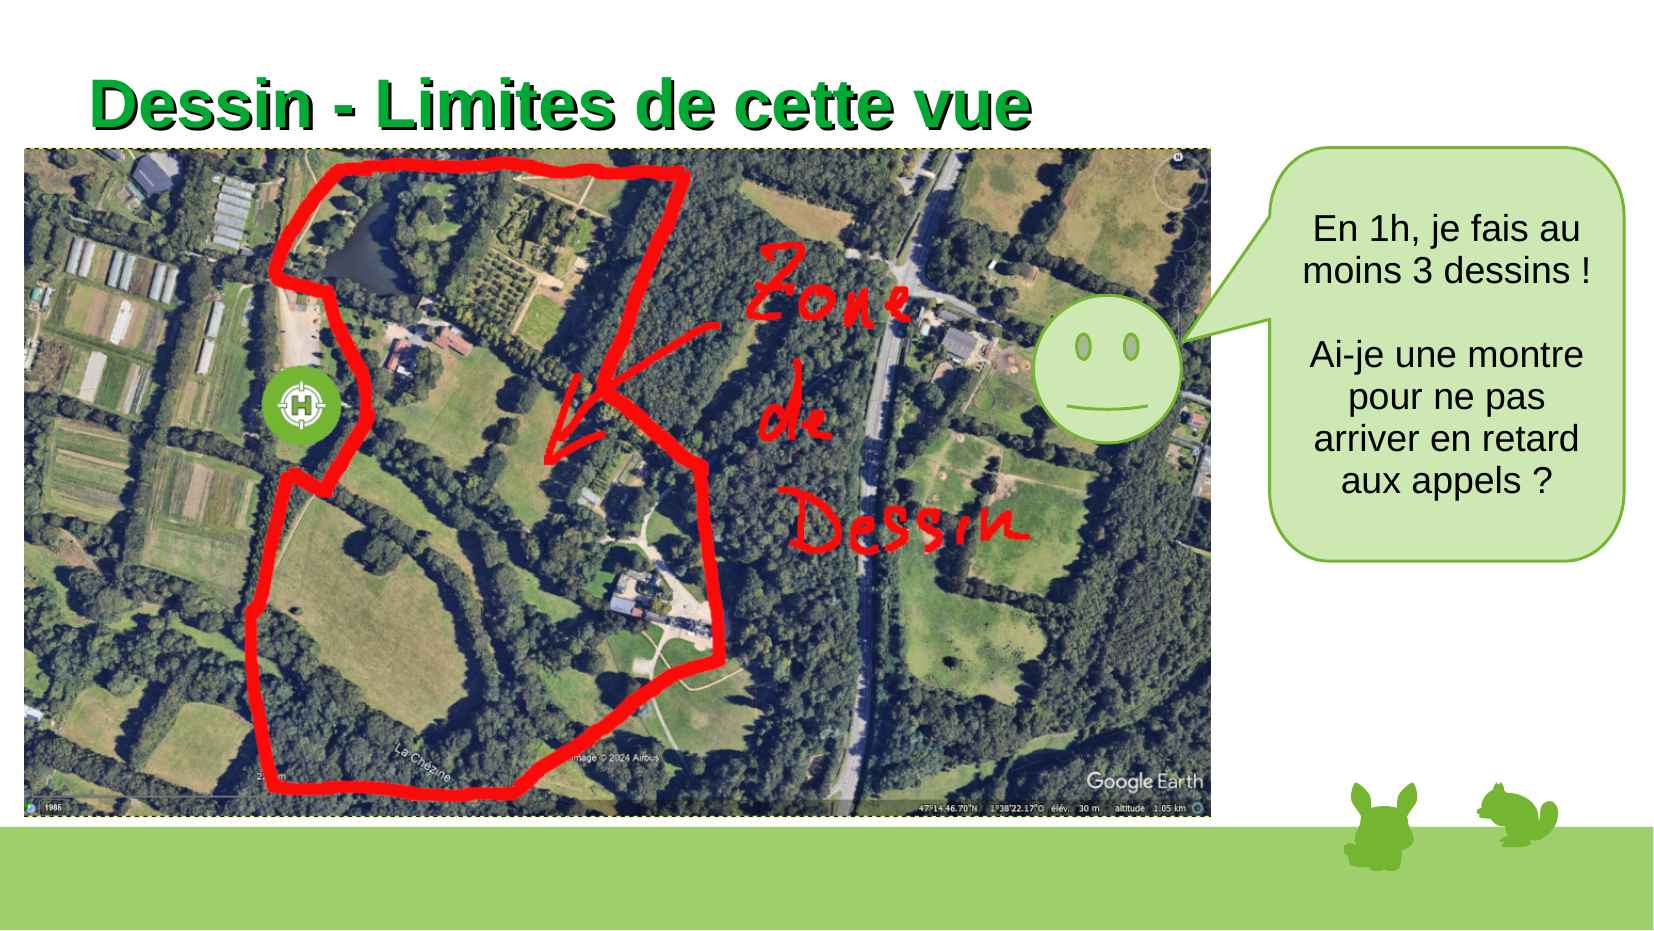

# Dessin - Limites de cette vue
En 1h, je fais au moins 3 dessins !
Ai-je une montre pour ne pas arriver en retard aux appels ?